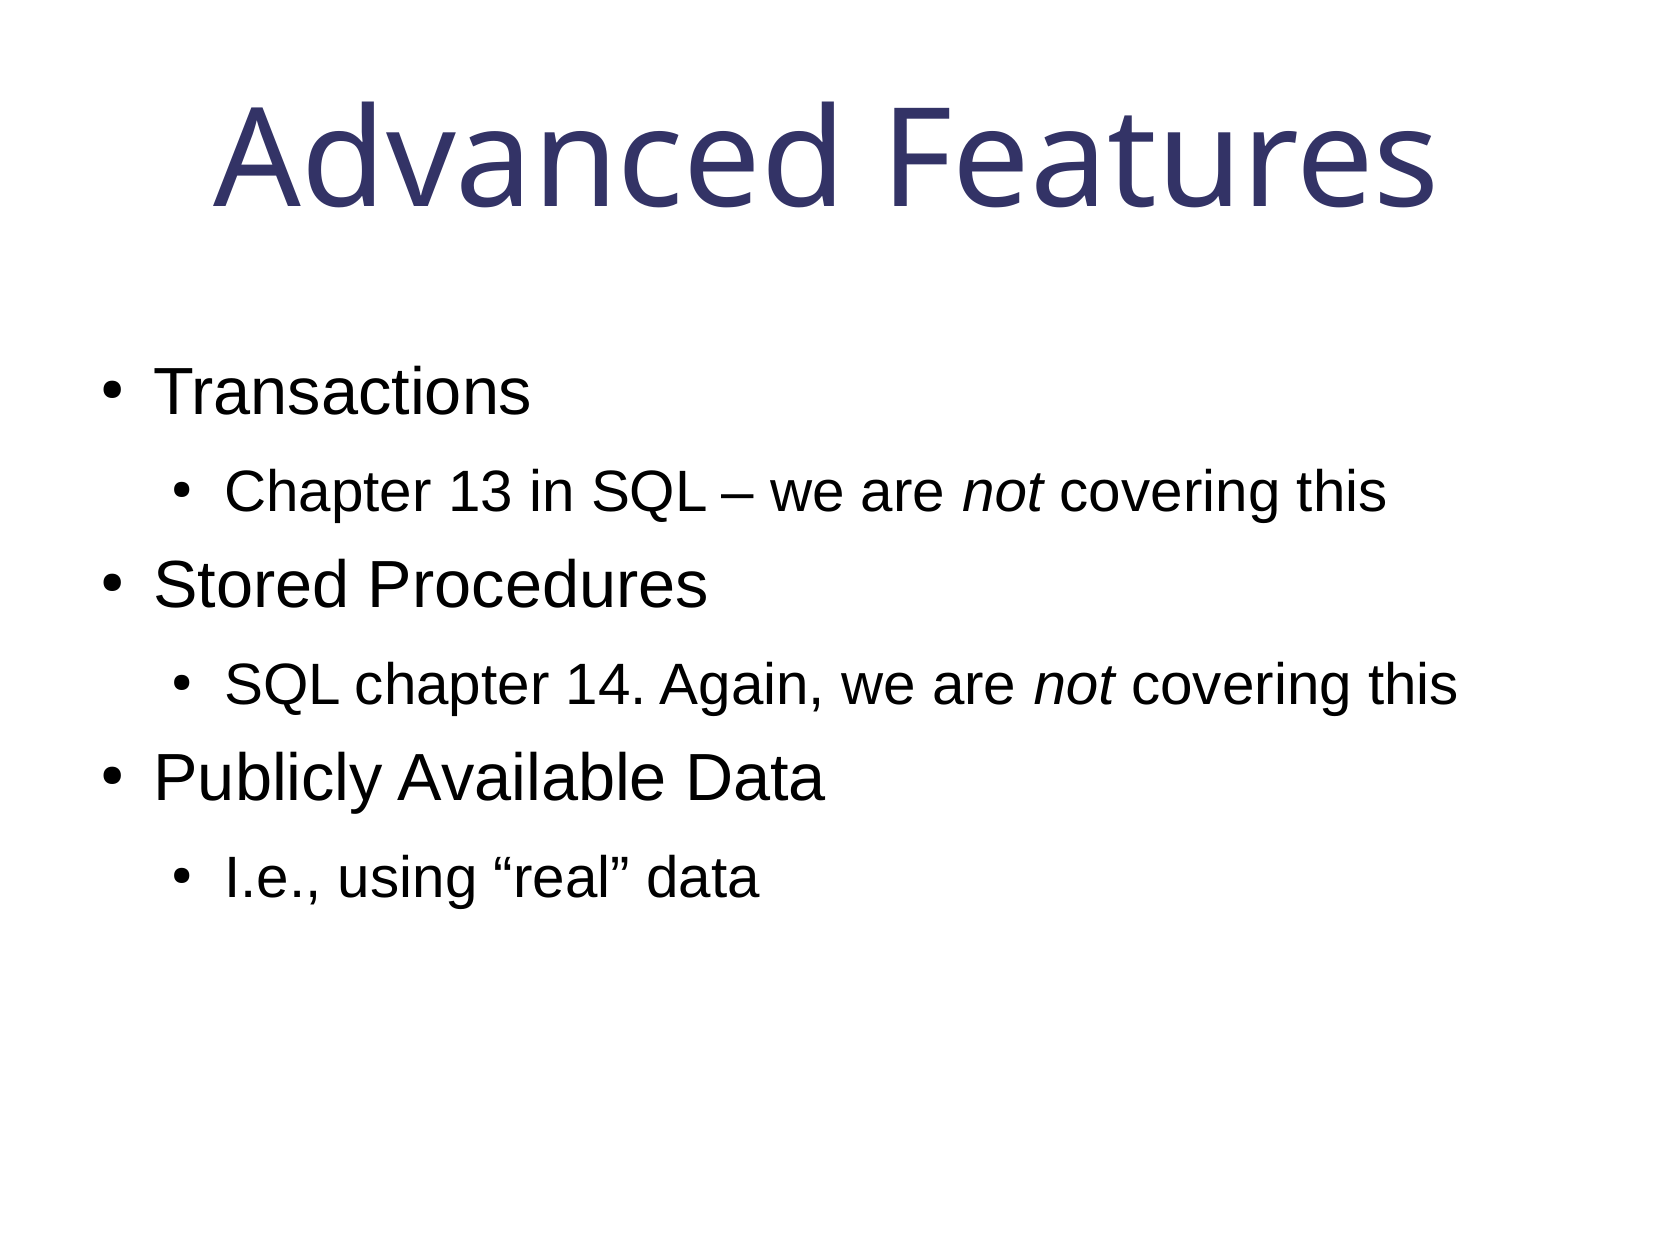

# Advanced Features
Transactions
Chapter 13 in SQL – we are not covering this
Stored Procedures
SQL chapter 14. Again, we are not covering this
Publicly Available Data
I.e., using “real” data